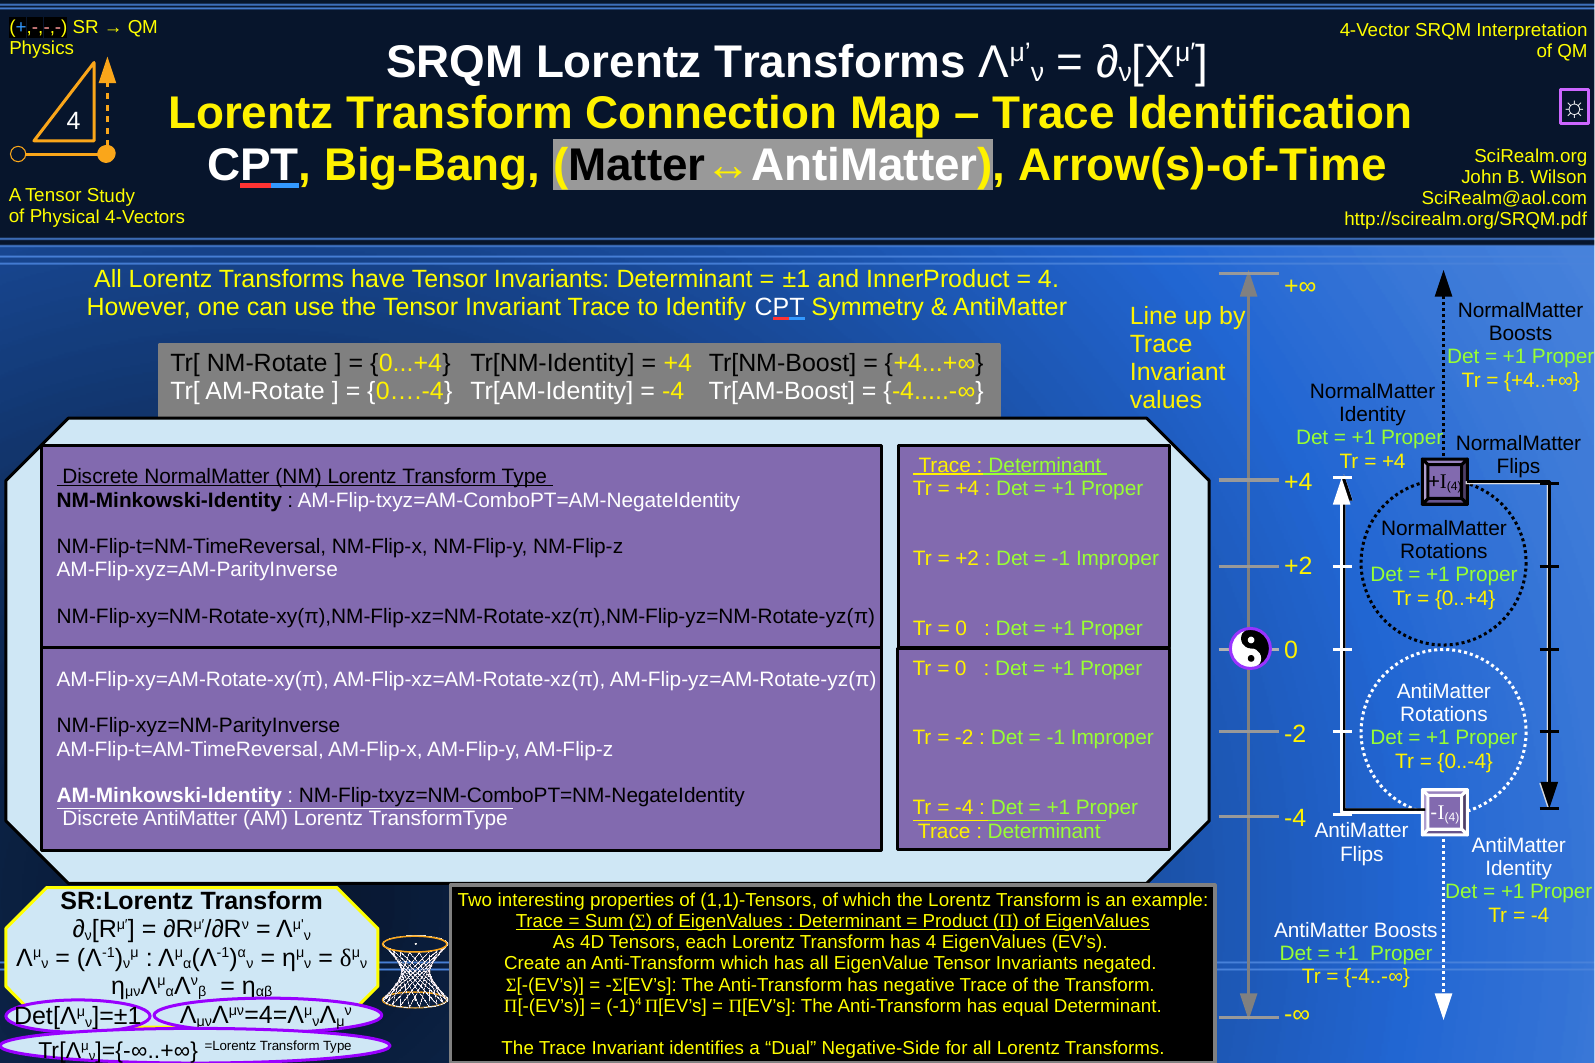

(+,-,-,-) SR → QM
Physics
A Tensor Study
of Physical 4-Vectors
4-Vector SRQM Interpretation
of QM
SciRealm.org
John B. Wilson
SciRealm@aol.com
http://scirealm.org/SRQM.pdf
# SRQM Lorentz Transforms Λμ’ν = ∂ν[Xμ′] Lorentz Transform Connection Map – Trace Identification CPT, Big-Bang, (Matter↔AntiMatter), Arrow(s)-of-Time
4
☼
All Lorentz Transforms have Tensor Invariants: Determinant = ±1 and InnerProduct = 4.
However, one can use the Tensor Invariant Trace to Identify CPT Symmetry & AntiMatter
Tr[ NM-Rotate ] = {0...+4}	Tr[NM-Identity] = +4	 Tr[NM-Boost] = {+4...+∞}
Tr[ AM-Rotate ] = {0….-4}	Tr[AM-Identity] = -4	 Tr[AM-Boost] = {-4.....-∞}
+∞
+4
+2
0
-2
-4
-∞
NormalMatter Boosts
Det = +1 Proper
Tr = {+4..+∞}
Line up by Trace Invariant values
NormalMatter Identity
Det = +1 Proper
Tr = +4
 Discrete NormalMatter (NM) Lorentz Transform Type
NM-Minkowski-Identity : AM-Flip-txyz=AM-ComboPT=AM-NegateIdentity
NM-Flip-t=NM-TimeReversal, NM-Flip-x, NM-Flip-y, NM-Flip-z
AM-Flip-xyz=AM-ParityInverse
NM-Flip-xy=NM-Rotate-xy(π),NM-Flip-xz=NM-Rotate-xz(π),NM-Flip-yz=NM-Rotate-yz(π)
 Trace : Determinant
Tr = +4 : Det = +1 Proper
Tr = +2 : Det = -1 Improper
Tr = 0 : Det = +1 Proper
AM-Flip-xy=AM-Rotate-xy(π), AM-Flip-xz=AM-Rotate-xz(π), AM-Flip-yz=AM-Rotate-yz(π)
NM-Flip-xyz=NM-ParityInverse
AM-Flip-t=AM-TimeReversal, AM-Flip-x, AM-Flip-y, AM-Flip-z
AM-Minkowski-Identity : NM-Flip-txyz=NM-ComboPT=NM-NegateIdentity
 Discrete AntiMatter (AM) Lorentz TransformType
Tr = 0 : Det = +1 Proper
Tr = -2 : Det = -1 Improper
Tr = -4 : Det = +1 Proper
 Trace : Determinant
NormalMatter Flips
+I(4)
NormalMatter Rotations
Det = +1 Proper
Tr = {0..+4}
AntiMatter Rotations
Det = +1 Proper
Tr = {0..-4}
-I(4)
AntiMatter Flips
AntiMatter Identity
Det = +1 Proper
Tr = -4
Two interesting properties of (1,1)-Tensors, of which the Lorentz Transform is an example:
Trace = Sum (Σ) of EigenValues : Determinant = Product (Π) of EigenValues
As 4D Tensors, each Lorentz Transform has 4 EigenValues (EV’s).
Create an Anti-Transform which has all EigenValue Tensor Invariants negated.
Σ[-(EV’s)] = -Σ[EV’s]: The Anti-Transform has negative Trace of the Transform.
Π[-(EV’s)] = (-1)4 Π[EV’s] = Π[EV’s]: The Anti-Transform has equal Determinant.
The Trace Invariant identifies a “Dual” Negative-Side for all Lorentz Transforms.
SR:Lorentz Transform
∂ν[Rμ′] = ∂Rμ′/∂Rν = Λμ'ν
Λμν = (Λ-1)νμ : Λμα(Λ-1)αν = ημν = δμν
ημνΛμαΛνβ = ηαβ
ΛμνΛμν=4=ΛμνΛμν
Det[Λμν]=±1
AntiMatter Boosts
Det = +1 Proper
Tr = {-4..-∞}
Tr[Λμν]={-∞..+∞} =Lorentz Transform Type